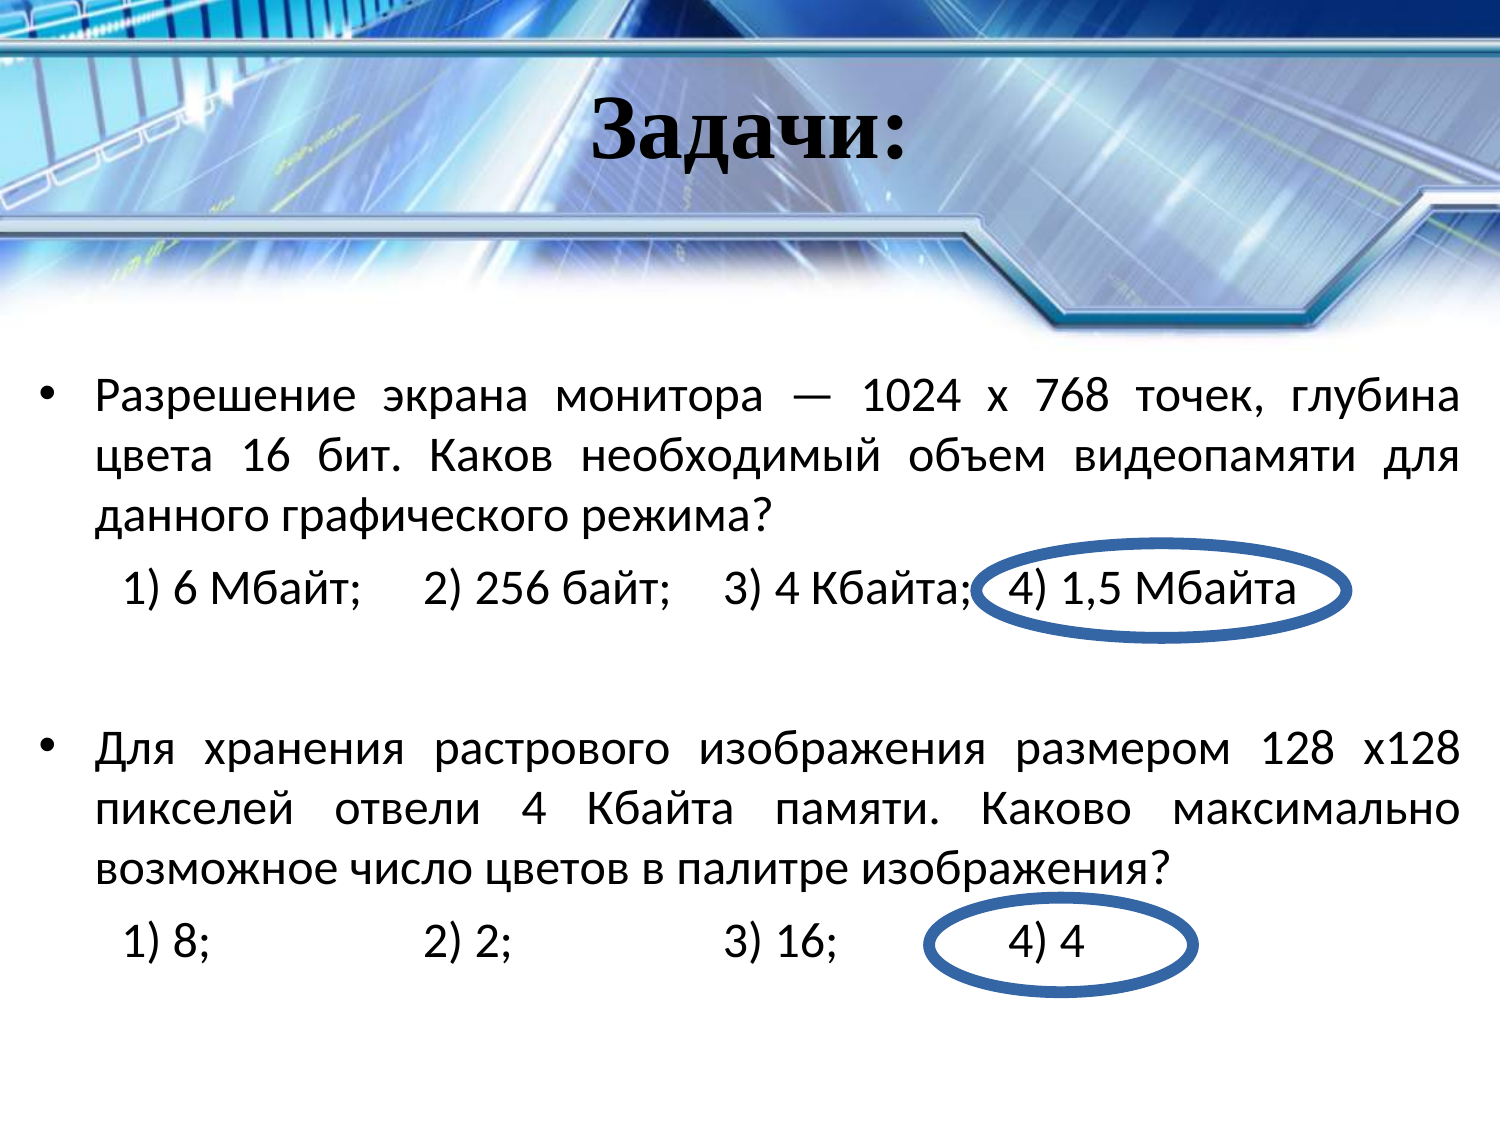

Задачи:
# Разрешение экрана монитора — 1024 х 768 точек, глубина цвета 16 бит. Каков необходимый объем видеопамяти для данного графического режима?
1) 6 Мбайт;	2) 256 байт;	3) 4 Кбайта;	4) 1,5 Мбайта
Для хранения растрового изображения размером 128 х128 пикселей отвели 4 Кбайта памяти. Каково максимально возможное число цветов в палитре изображения?
1) 8;	2) 2;	3) 16;	4) 4